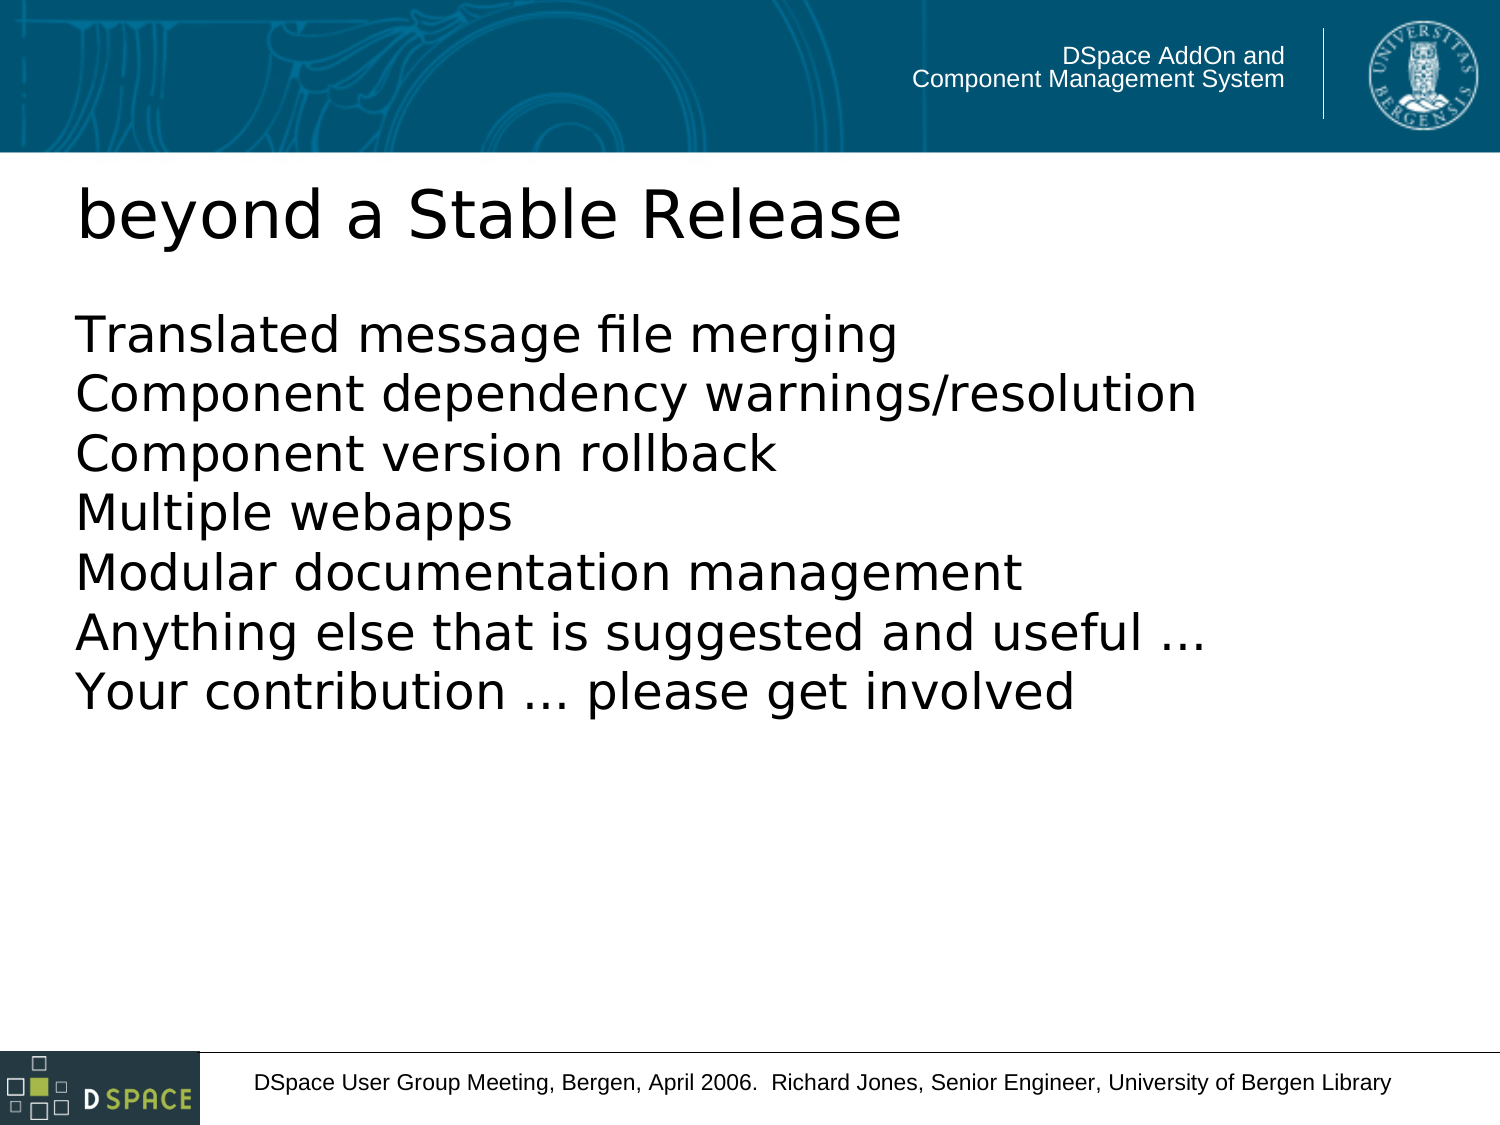

# beyond a Stable Release
Translated message file merging
Component dependency warnings/resolution
Component version rollback
Multiple webapps
Modular documentation management
Anything else that is suggested and useful ...
Your contribution ... please get involved